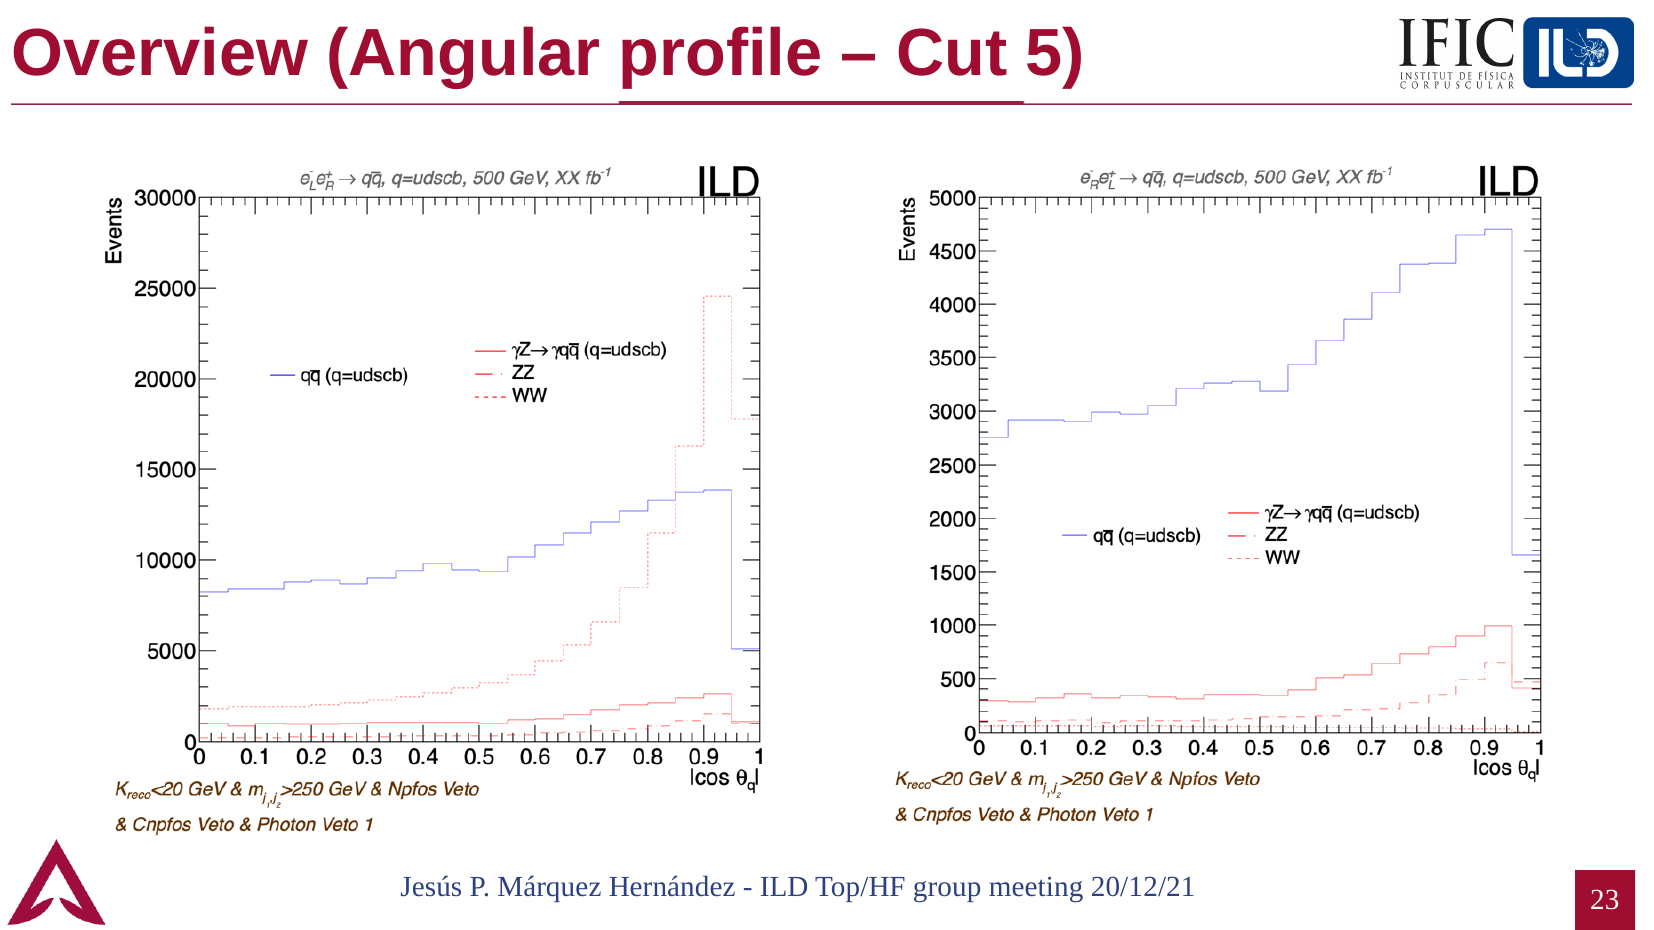

# Overview (Angular profile – Cut 5)
23